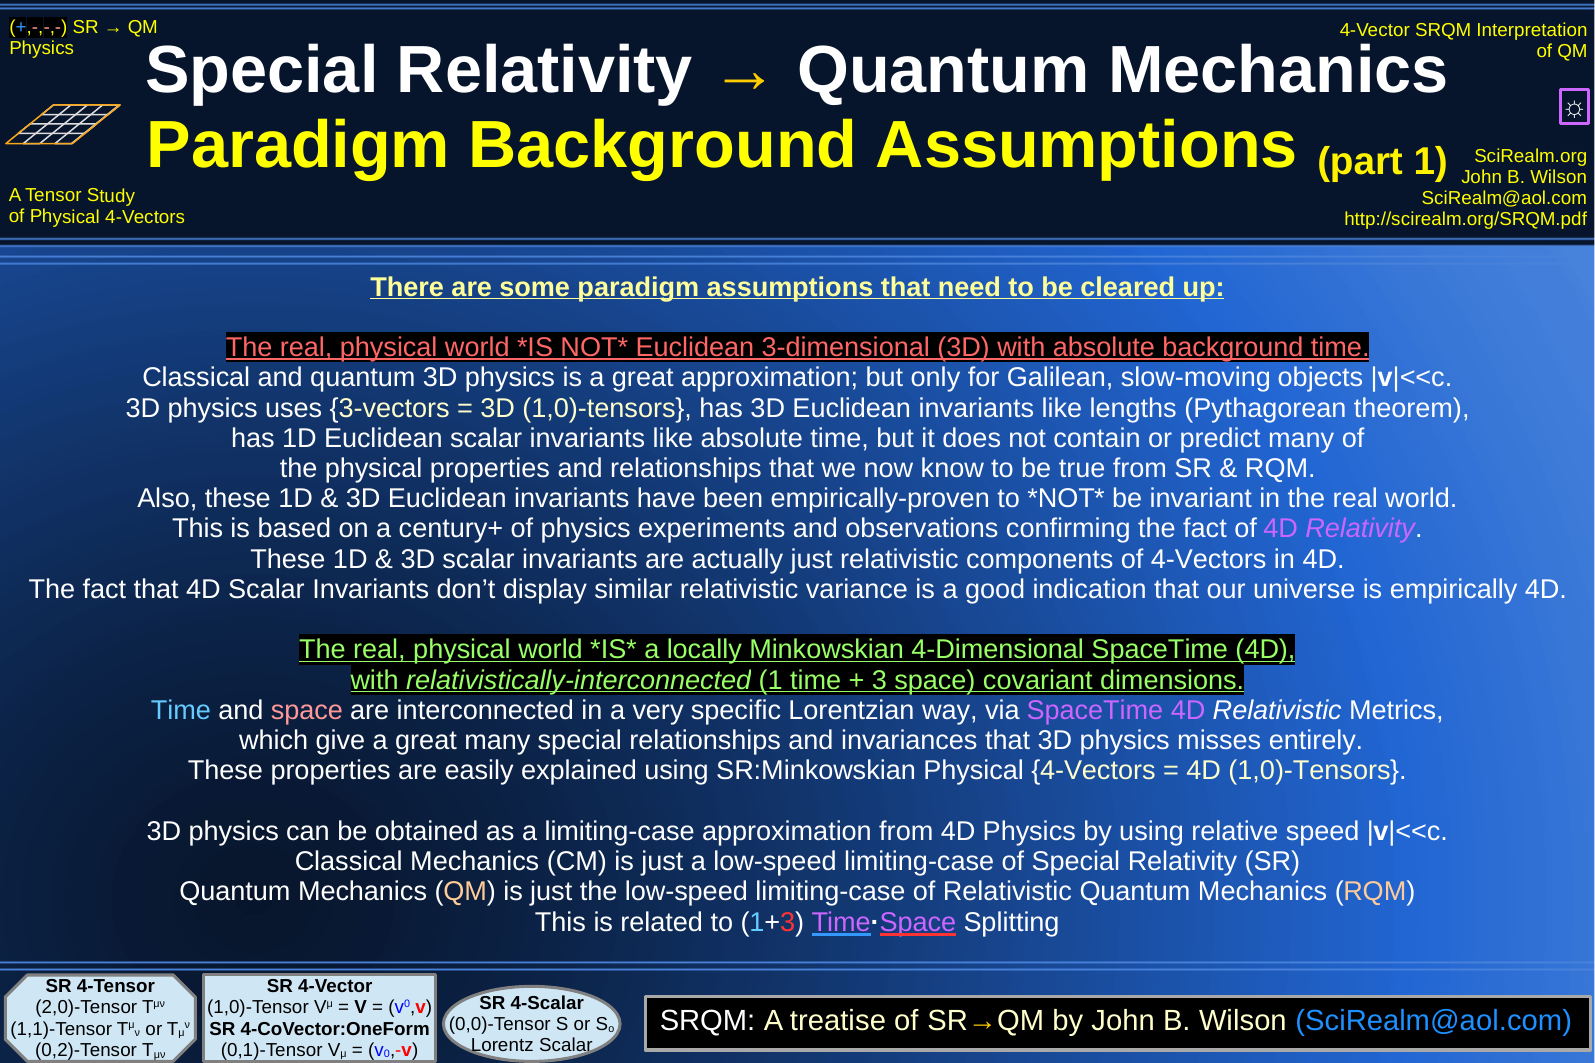

(+,-,-,-) SR → QM
Physics
A Tensor Study
of Physical 4-Vectors
4-Vector SRQM Interpretation
of QM
SciRealm.org
John B. Wilson
SciRealm@aol.com
http://scirealm.org/SRQM.pdf
Special Relativity → Quantum Mechanics
Paradigm Background Assumptions (part 1)
☼
# There are some paradigm assumptions that need to be cleared up:
The real, physical world *IS NOT* Euclidean 3-dimensional (3D) with absolute background time.
Classical and quantum 3D physics is a great approximation; but only for Galilean, slow-moving objects |v|<<c.
3D physics uses {3-vectors = 3D (1,0)-tensors}, has 3D Euclidean invariants like lengths (Pythagorean theorem),
has 1D Euclidean scalar invariants like absolute time, but it does not contain or predict many of
the physical properties and relationships that we now know to be true from SR & RQM.
Also, these 1D & 3D Euclidean invariants have been empirically-proven to *NOT* be invariant in the real world.
This is based on a century+ of physics experiments and observations confirming the fact of 4D Relativity.
These 1D & 3D scalar invariants are actually just relativistic components of 4-Vectors in 4D.
The fact that 4D Scalar Invariants don’t display similar relativistic variance is a good indication that our universe is empirically 4D.
The real, physical world *IS* a locally Minkowskian 4-Dimensional SpaceTime (4D),
with relativistically-interconnected (1 time + 3 space) covariant dimensions.
Time and space are interconnected in a very specific Lorentzian way, via SpaceTime 4D Relativistic Metrics,
 which give a great many special relationships and invariances that 3D physics misses entirely.
These properties are easily explained using SR:Minkowskian Physical {4-Vectors = 4D (1,0)-Tensors}.
3D physics can be obtained as a limiting-case approximation from 4D Physics by using relative speed |v|<<c.
Classical Mechanics (CM) is just a low-speed limiting-case of Special Relativity (SR)
Quantum Mechanics (QM) is just the low-speed limiting-case of Relativistic Quantum Mechanics (RQM)
This is related to (1+3) Time·Space Splitting
SR 4-Tensor
(2,0)-Tensor Tμν
(1,1)-Tensor Tμν or Tμν
(0,2)-Tensor Tμν
SR 4-Vector
(1,0)-Tensor Vμ = V = (v0,v)
SR 4-CoVector:OneForm
(0,1)-Tensor Vμ = (v0,-v)
SR 4-Scalar
(0,0)-Tensor S or So
Lorentz Scalar
SRQM: A treatise of SR→QM by John B. Wilson (SciRealm@aol.com)